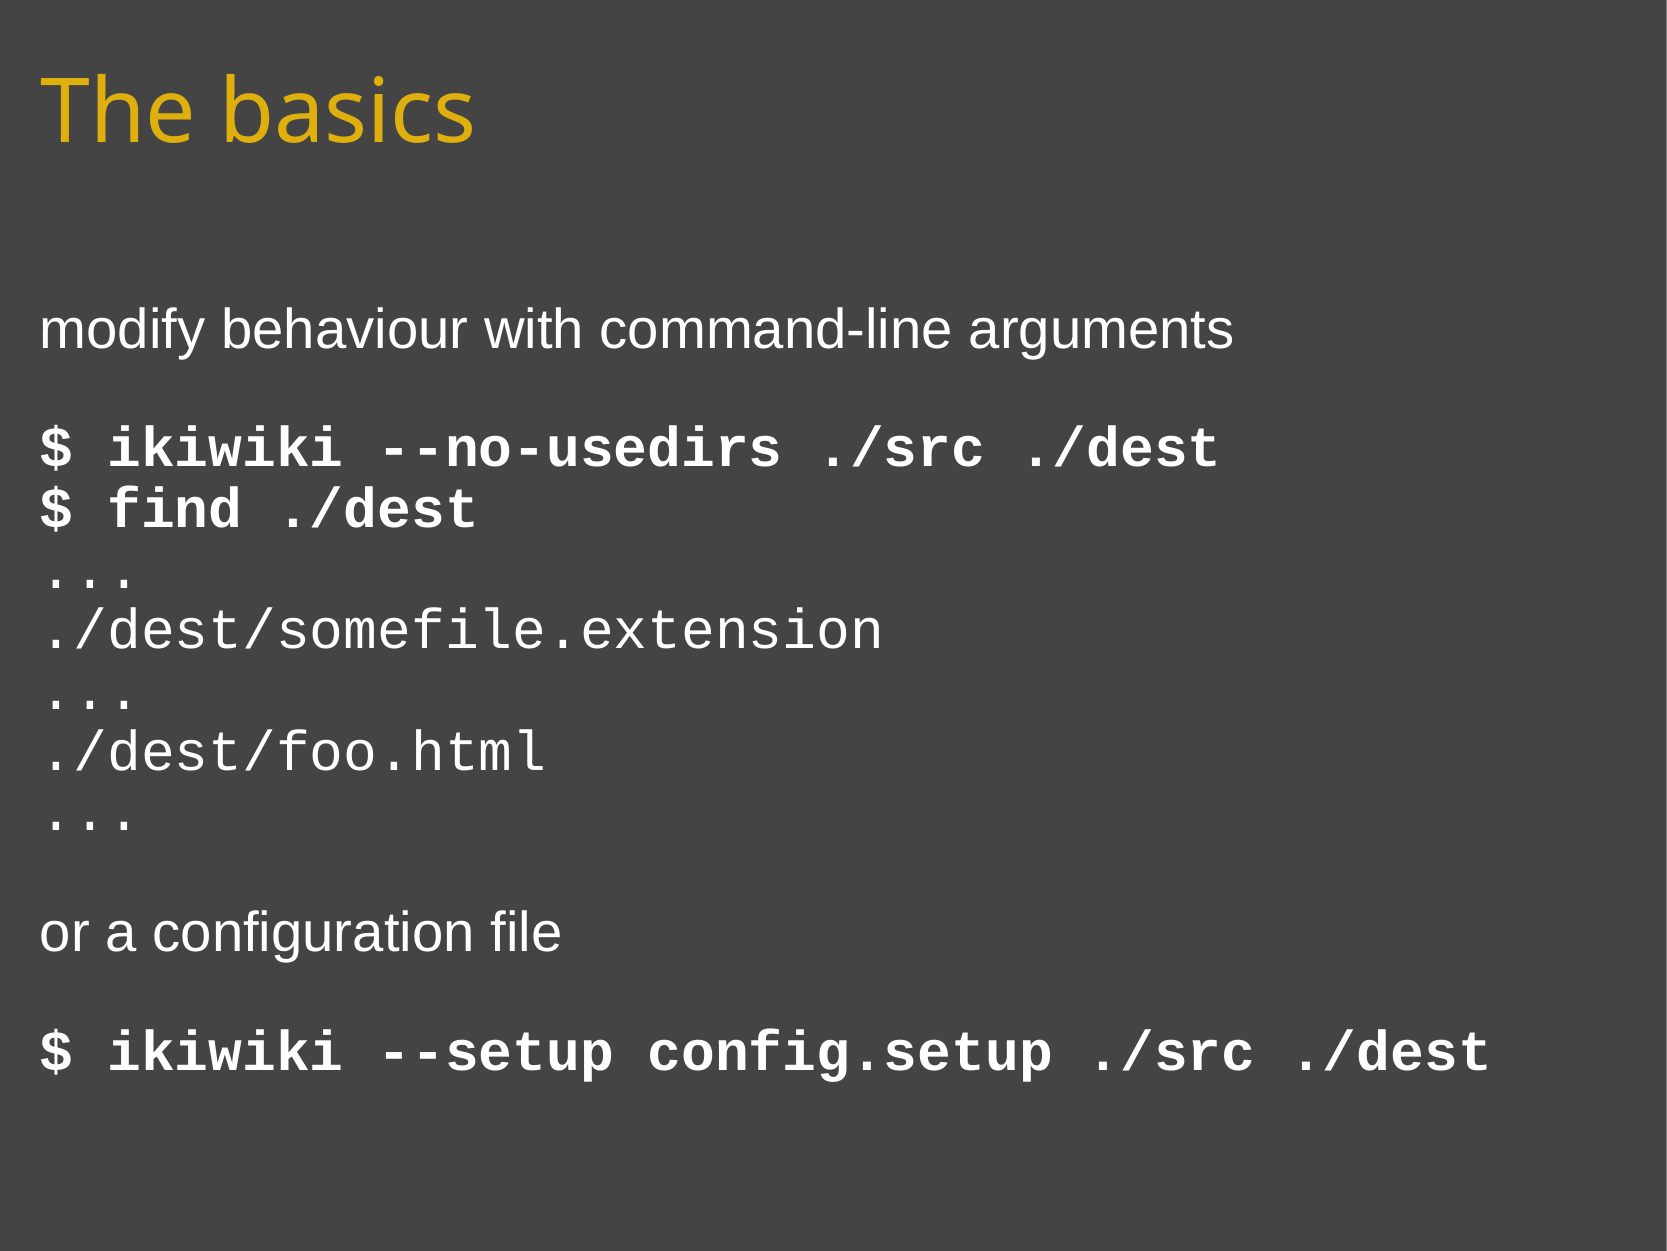

# The basics
modify behaviour with command-line arguments
$ ikiwiki --no-usedirs ./src ./dest
$ find ./dest
...
./dest/somefile.extension
...
./dest/foo.html
...
or a configuration file
$ ikiwiki --setup config.setup ./src ./dest